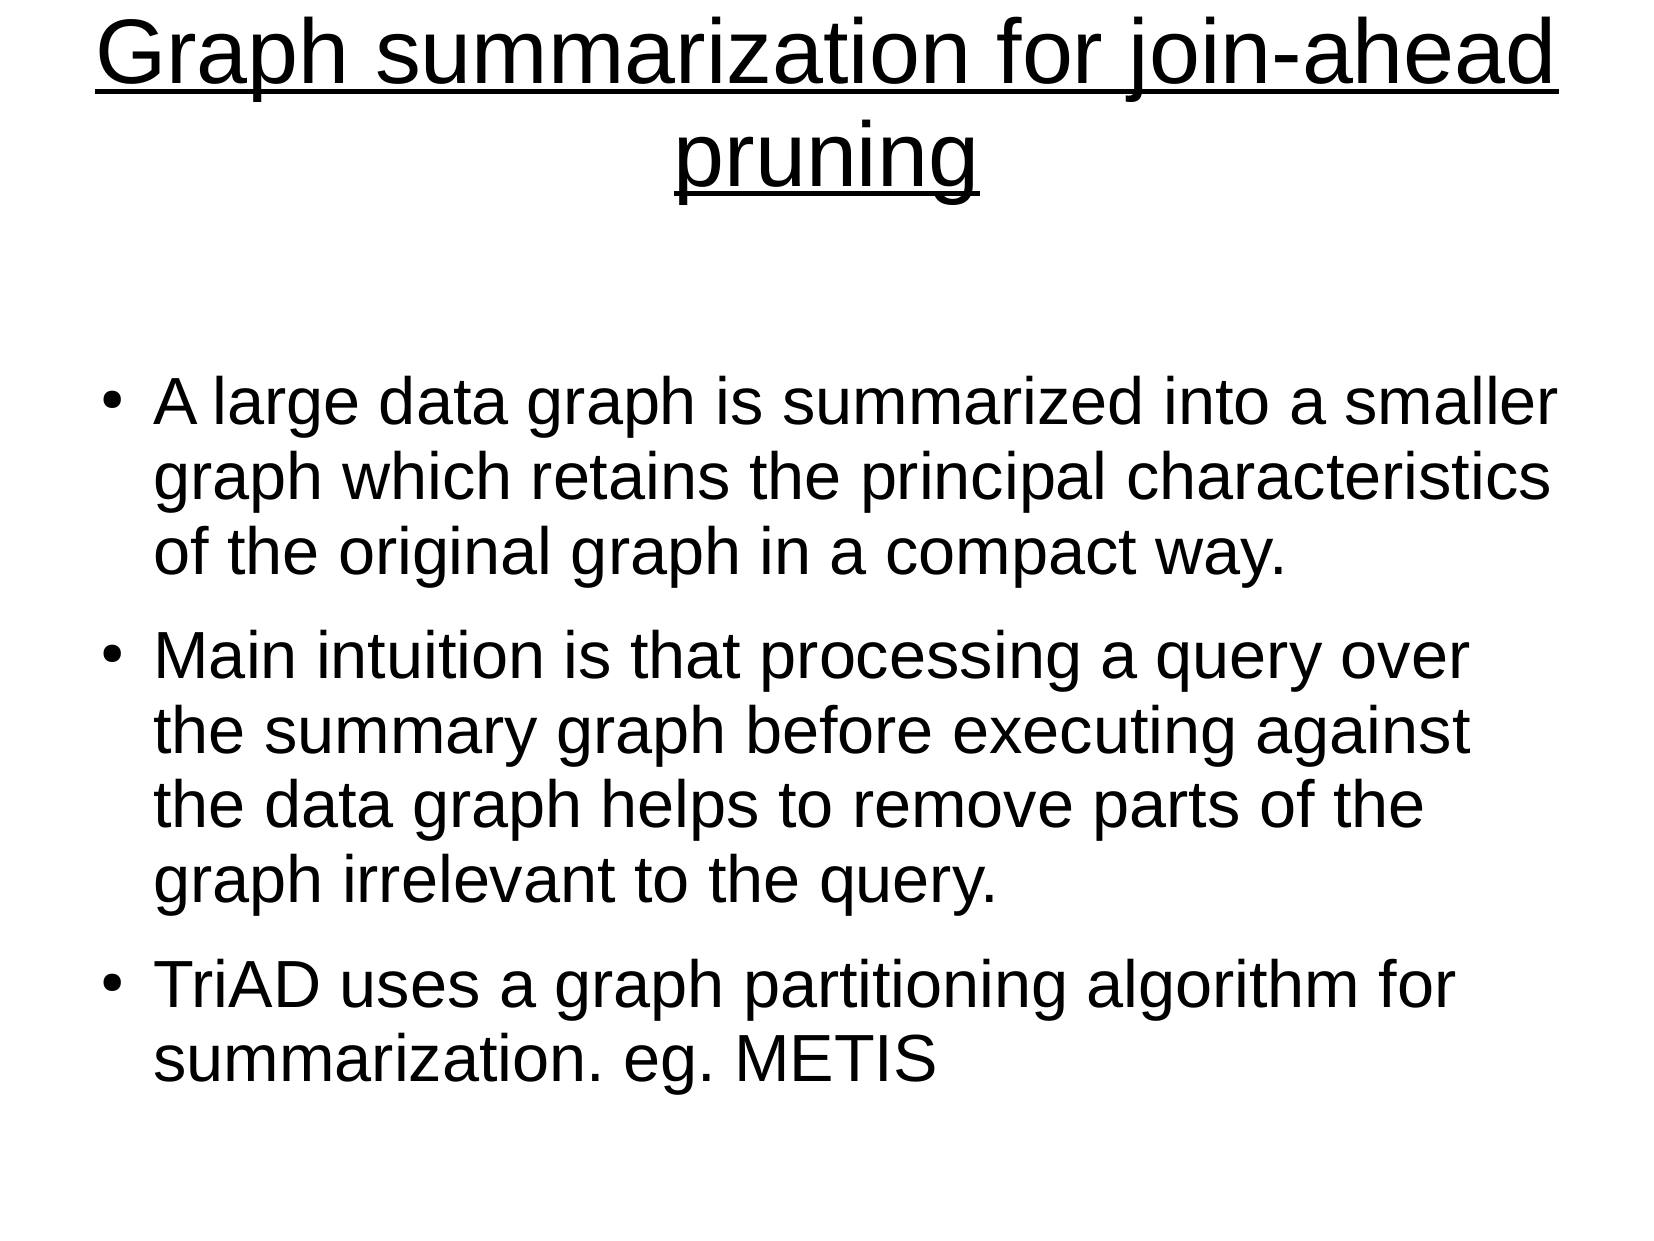

# Graph summarization for join-ahead pruning
A large data graph is summarized into a smaller graph which retains the principal characteristics of the original graph in a compact way.
Main intuition is that processing a query over the summary graph before executing against the data graph helps to remove parts of the graph irrelevant to the query.
TriAD uses a graph partitioning algorithm for summarization. eg. METIS